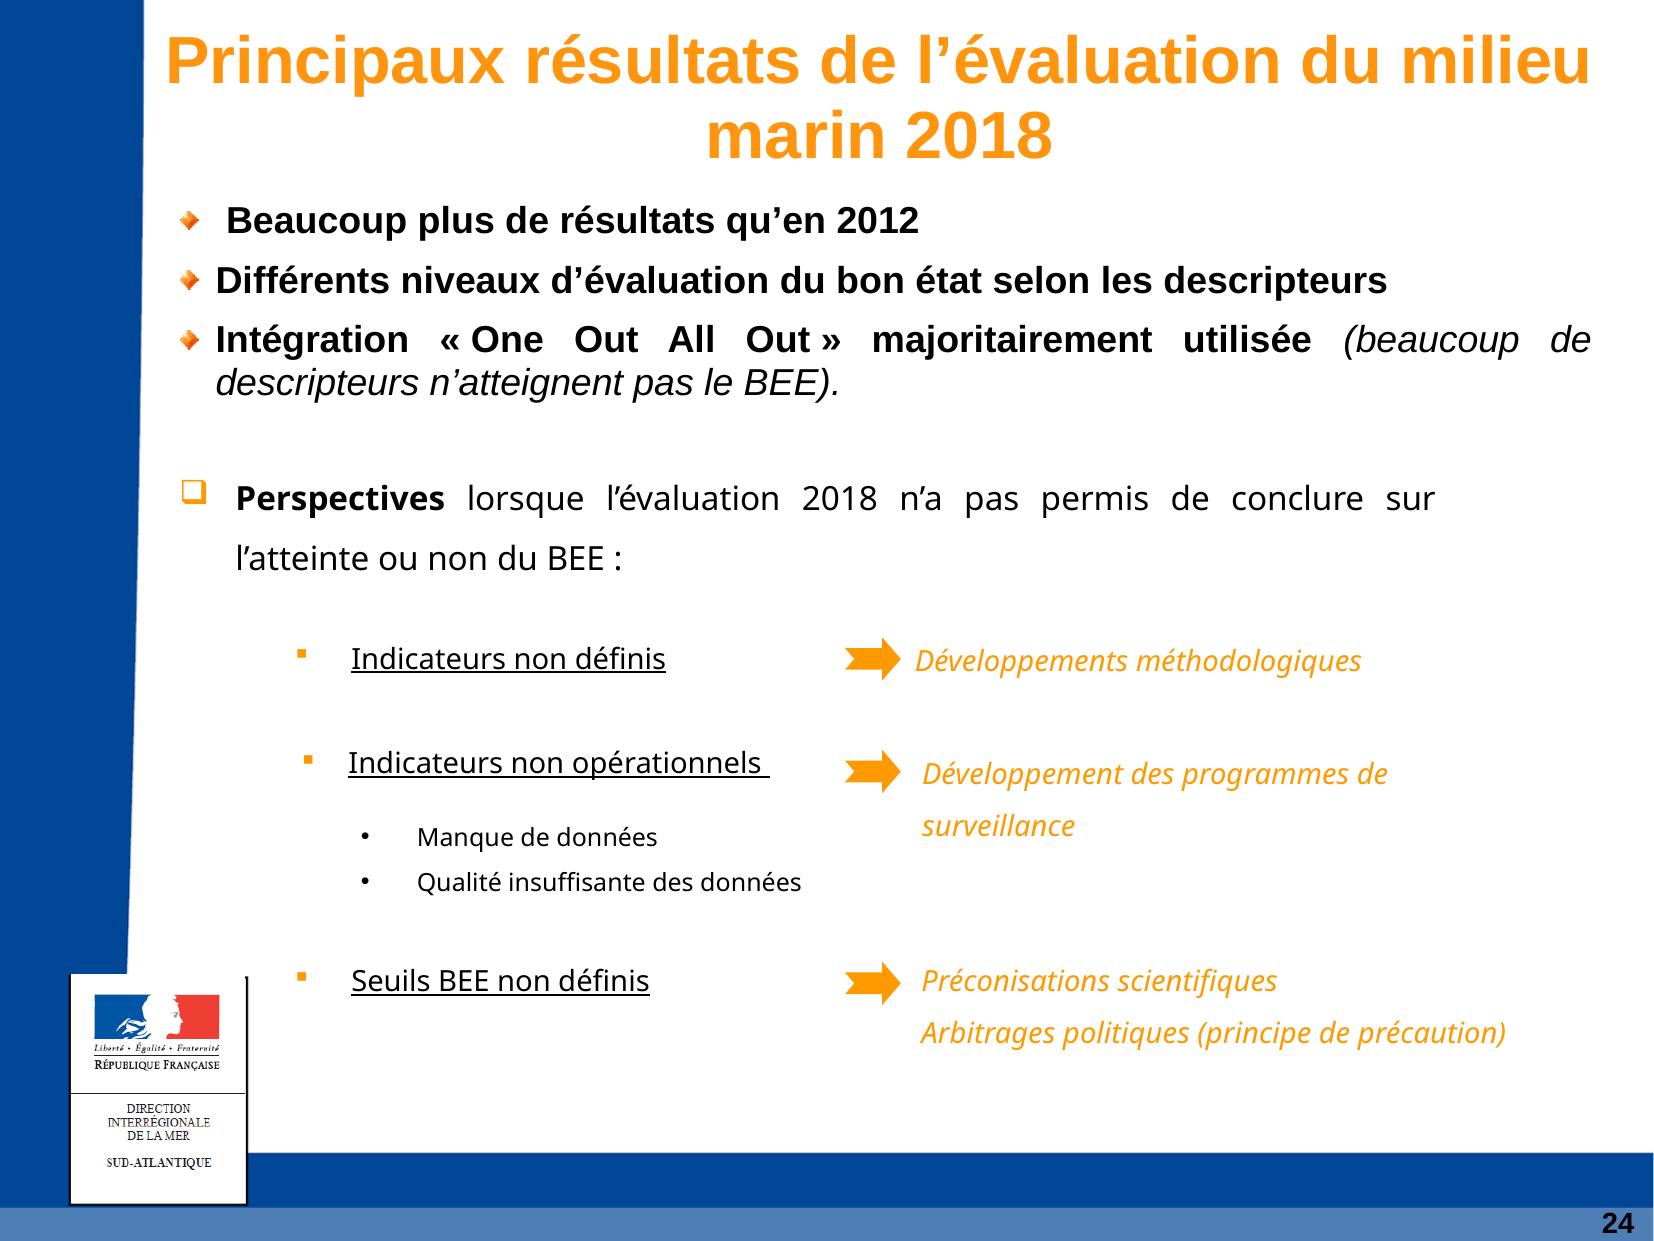

Principaux résultats de l’évaluation du milieu marin 2018
 Beaucoup plus de résultats qu’en 2012
Différents niveaux d’évaluation du bon état selon les descripteurs
Intégration « One Out All Out » majoritairement utilisée (beaucoup de descripteurs n’atteignent pas le BEE).
Perspectives lorsque l’évaluation 2018 n’a pas permis de conclure sur l’atteinte ou non du BEE :
Indicateurs non définis
Développements méthodologiques
Développement des programmes de surveillance
Indicateurs non opérationnels
Manque de données
Qualité insuffisante des données
Préconisations scientifiques
Arbitrages politiques (principe de précaution)
Seuils BEE non définis